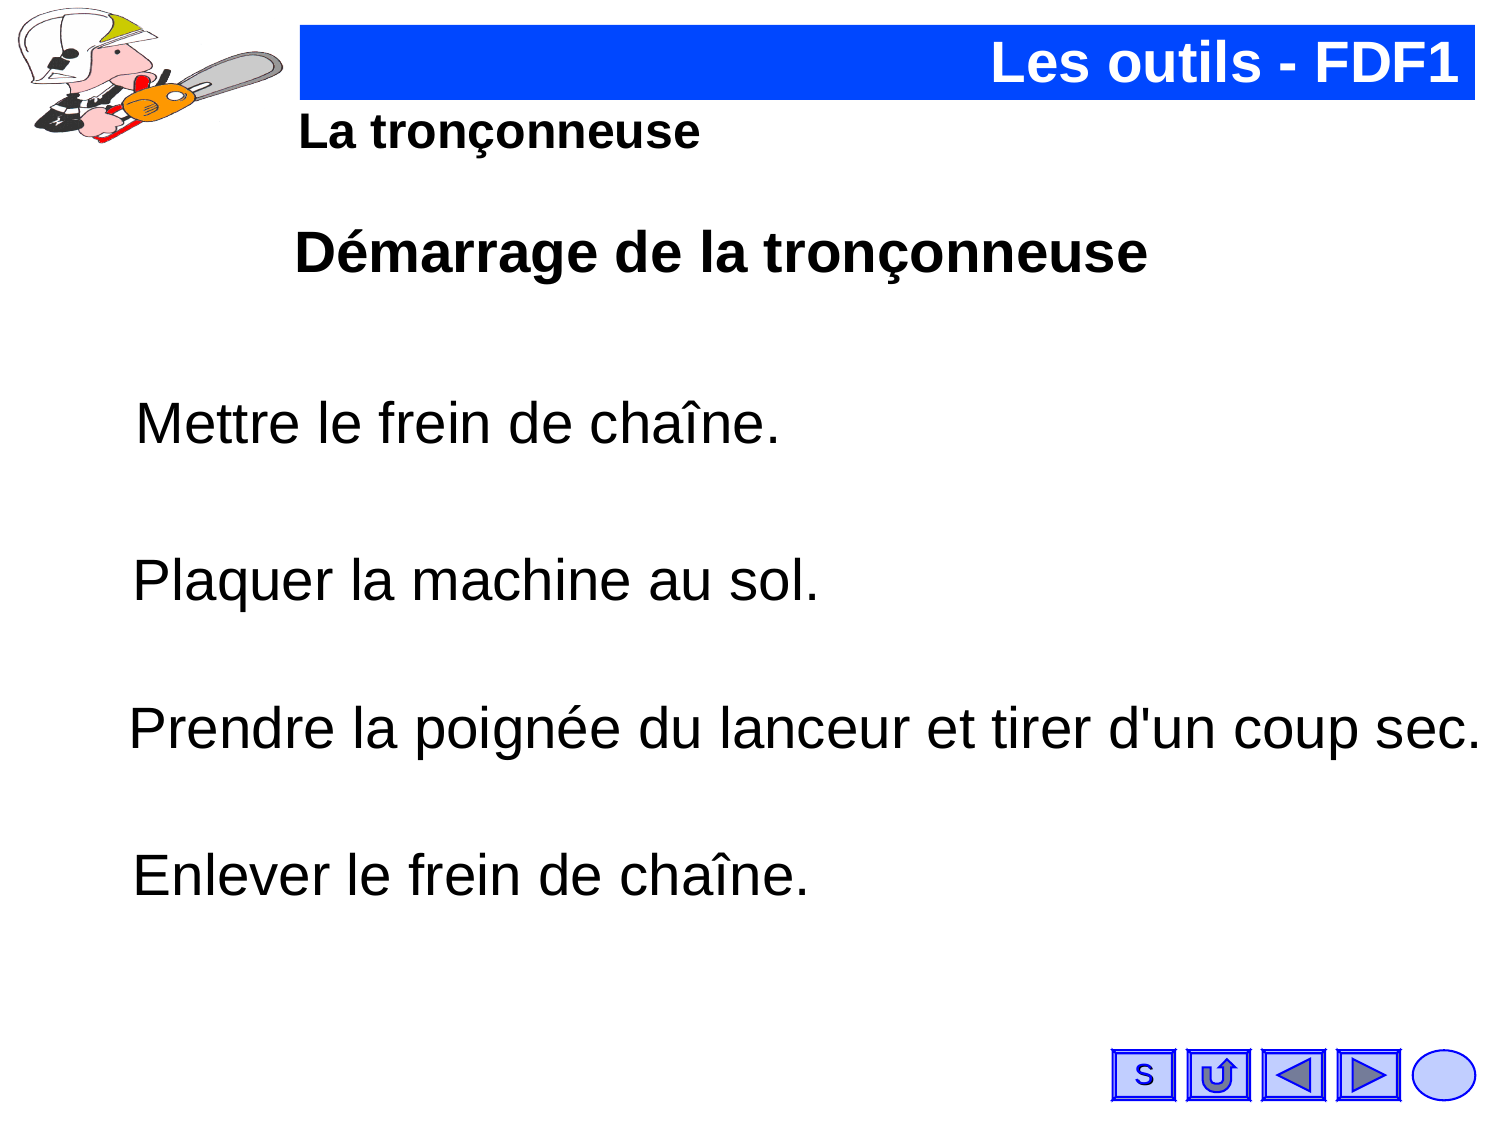

Les outils - FDF1
La tronçonneuse
Démarrage de la tronçonneuse
Mettre le frein de chaîne.
Plaquer la machine au sol.
Prendre la poignée du lanceur et tirer d'un coup sec.
Enlever le frein de chaîne.